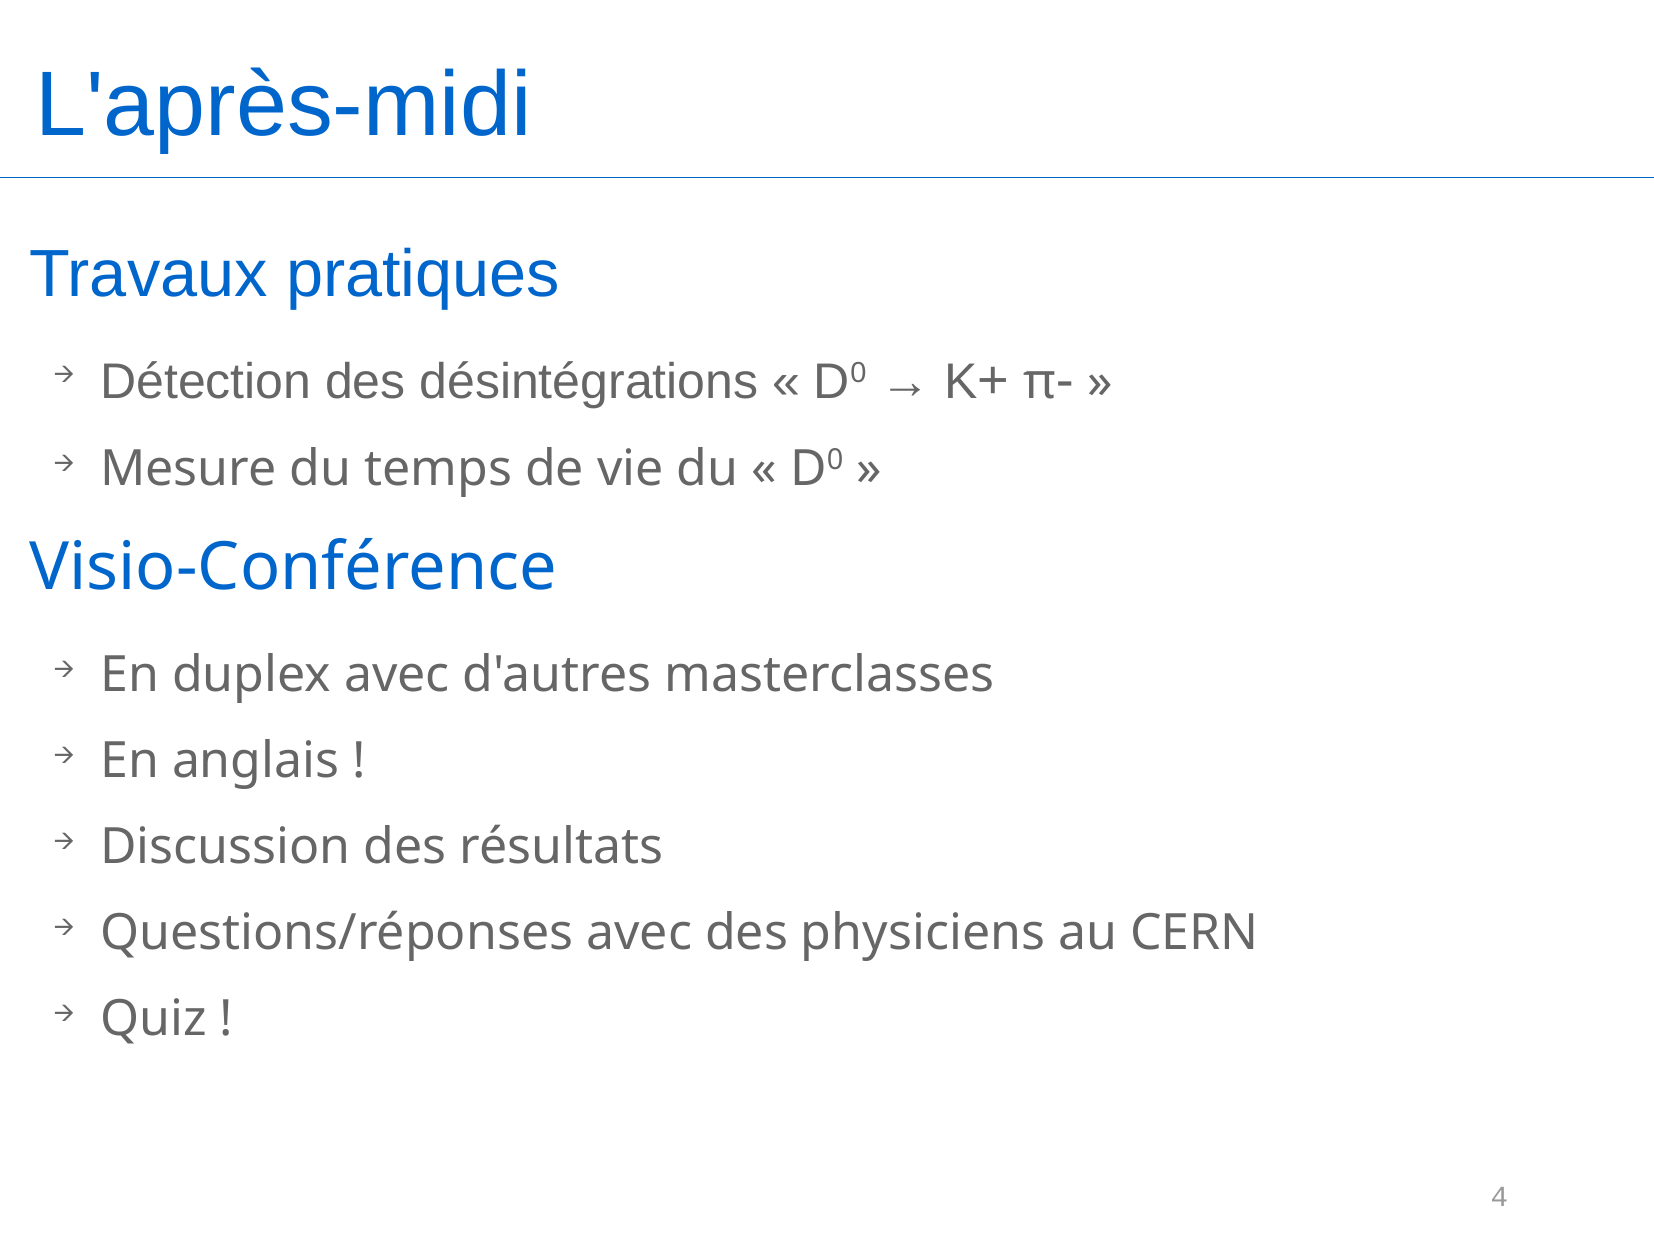

# L'après-midi
Travaux pratiques
Détection des désintégrations « D0 → K+ π- »
Mesure du temps de vie du « D0 »
Visio-Conférence
En duplex avec d'autres masterclasses
En anglais !
Discussion des résultats
Questions/réponses avec des physiciens au CERN
Quiz !
4